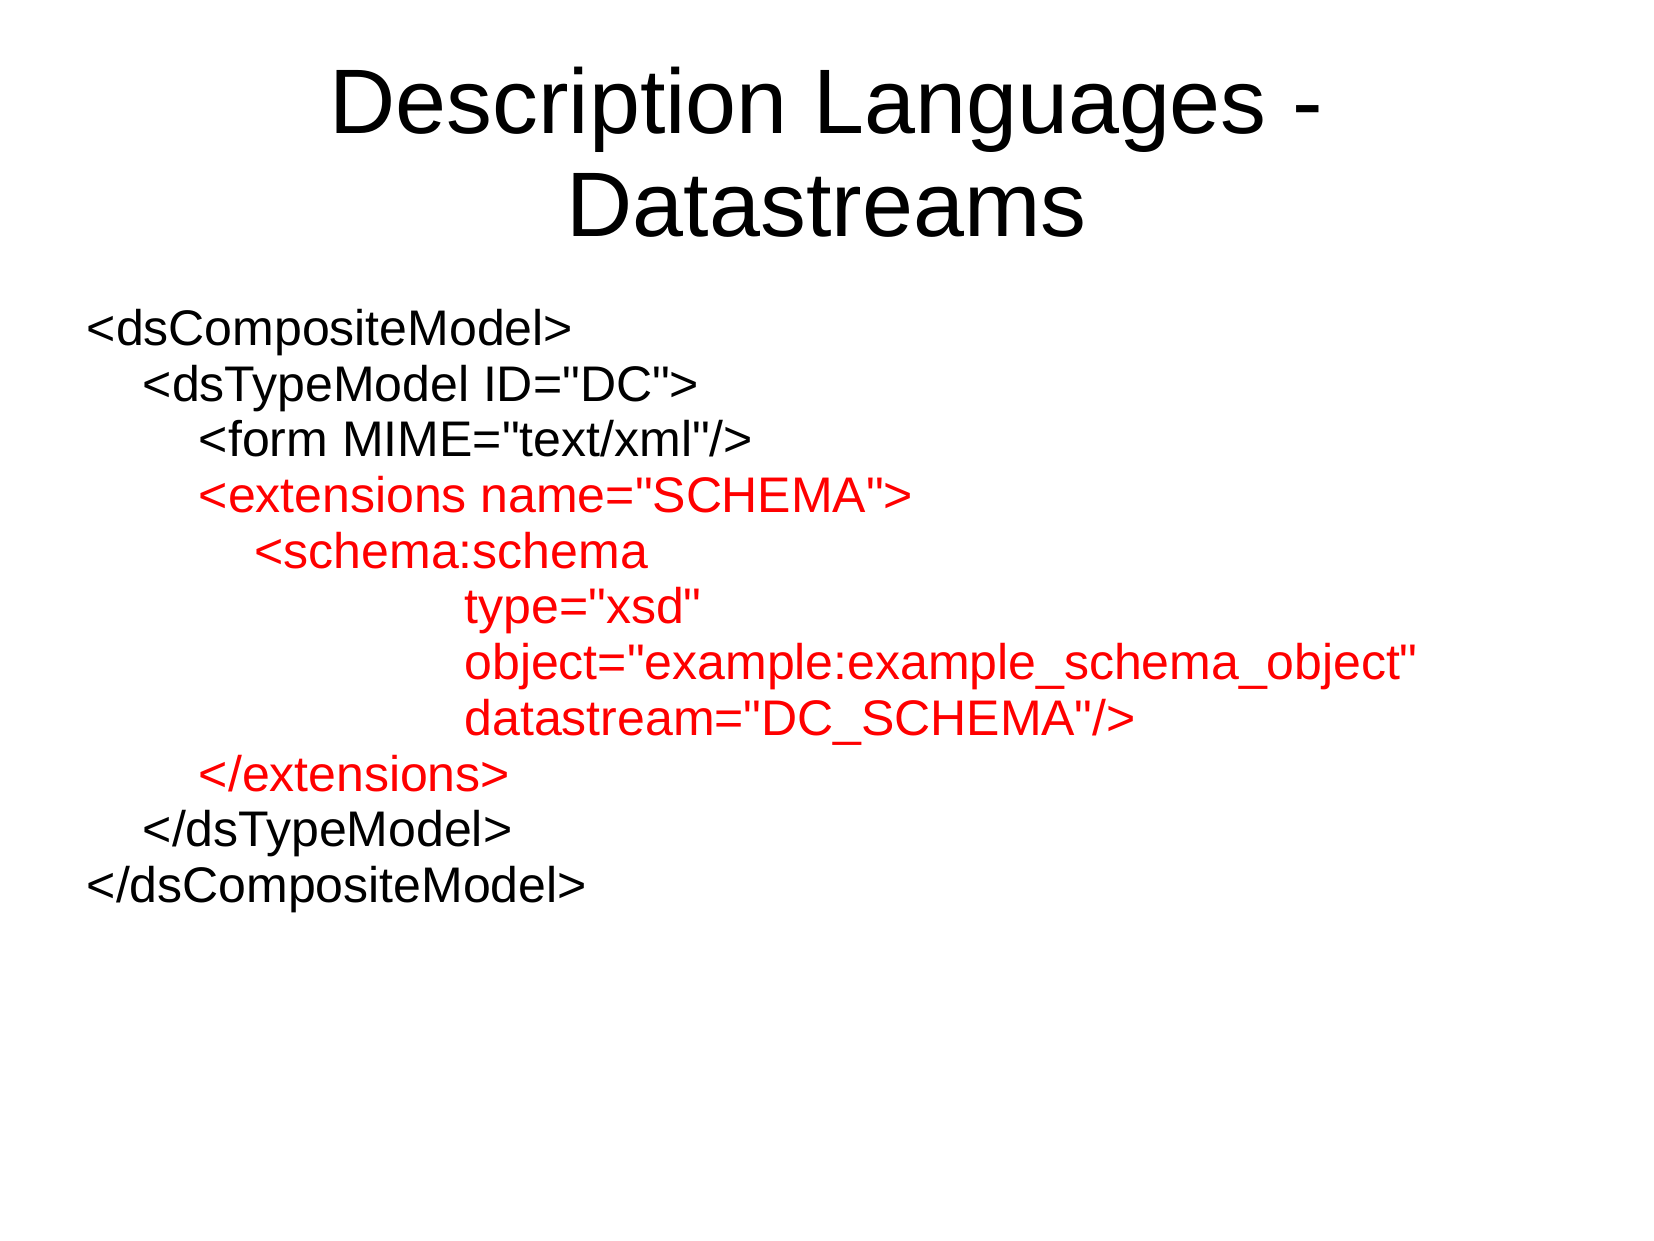

# Description Languages - Datastreams
<dsCompositeModel>
 <dsTypeModel ID="DC">
 <form MIME="text/xml"/>
 <extensions name="SCHEMA">
 <schema:schema
 type="xsd"
 object="example:example_schema_object"
 datastream="DC_SCHEMA"/>
 </extensions>
 </dsTypeModel>
</dsCompositeModel>